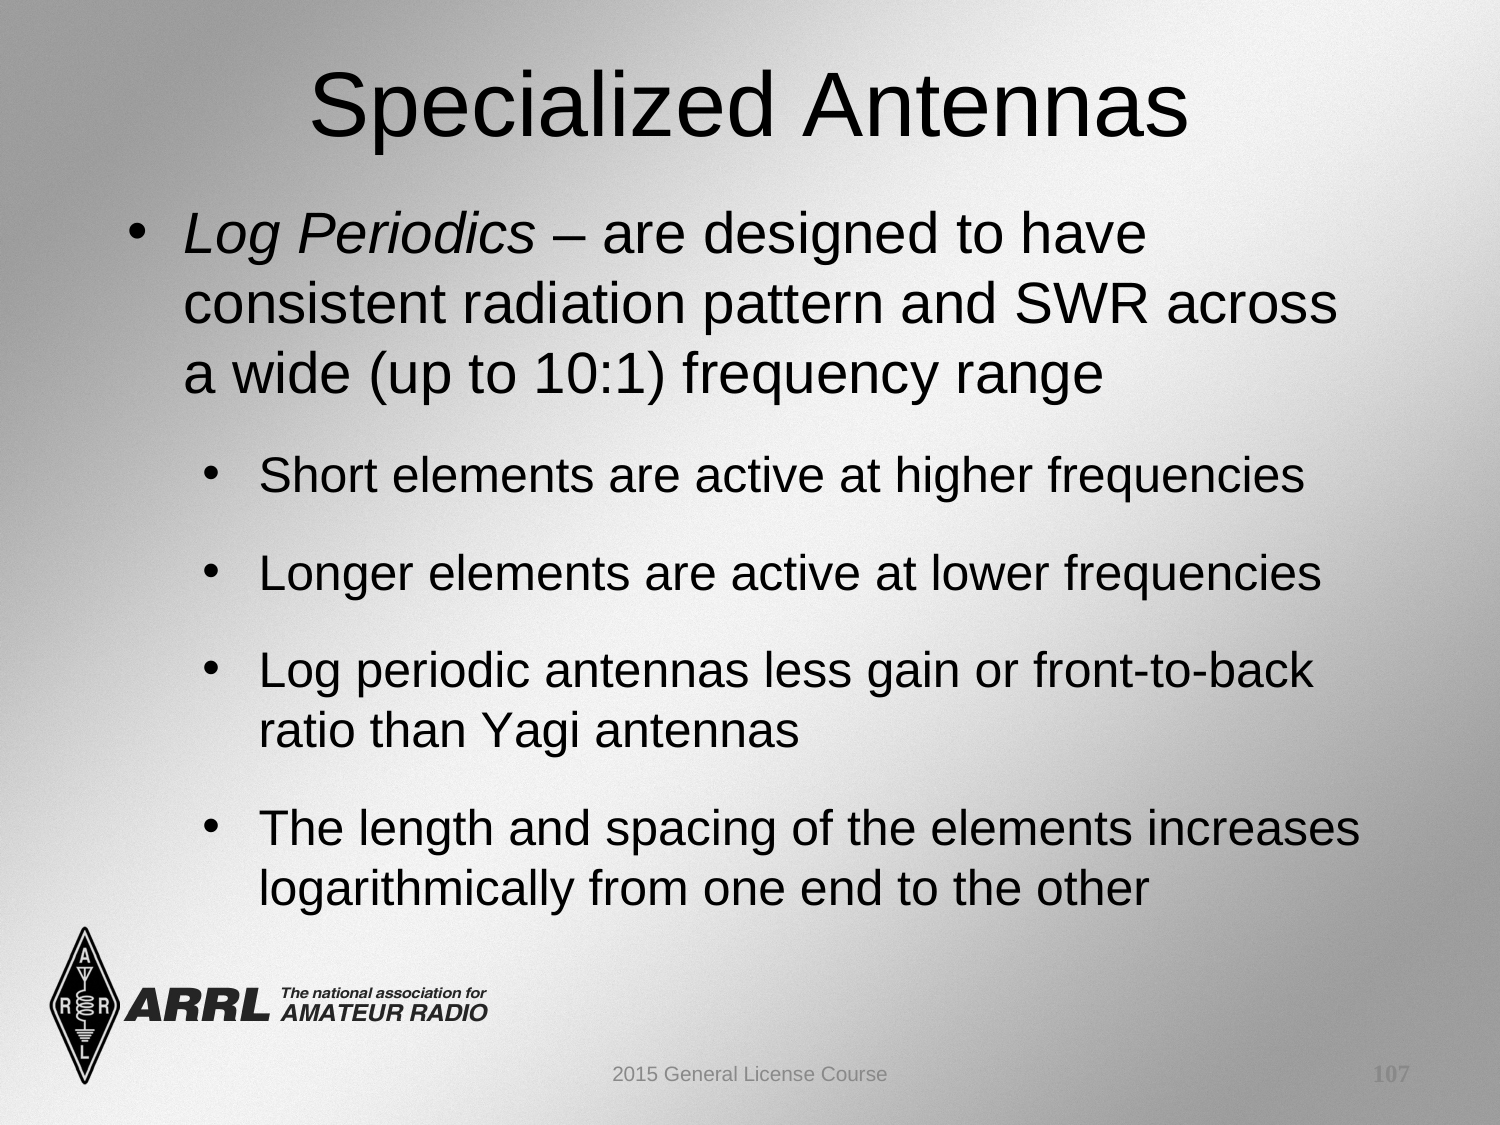

Specialized Antennas
Log Periodics – are designed to have consistent radiation pattern and SWR across a wide (up to 10:1) frequency range
Short elements are active at higher frequencies
Longer elements are active at lower frequencies
Log periodic antennas less gain or front-to-back ratio than Yagi antennas
The length and spacing of the elements increases logarithmically from one end to the other
2015 General License Course